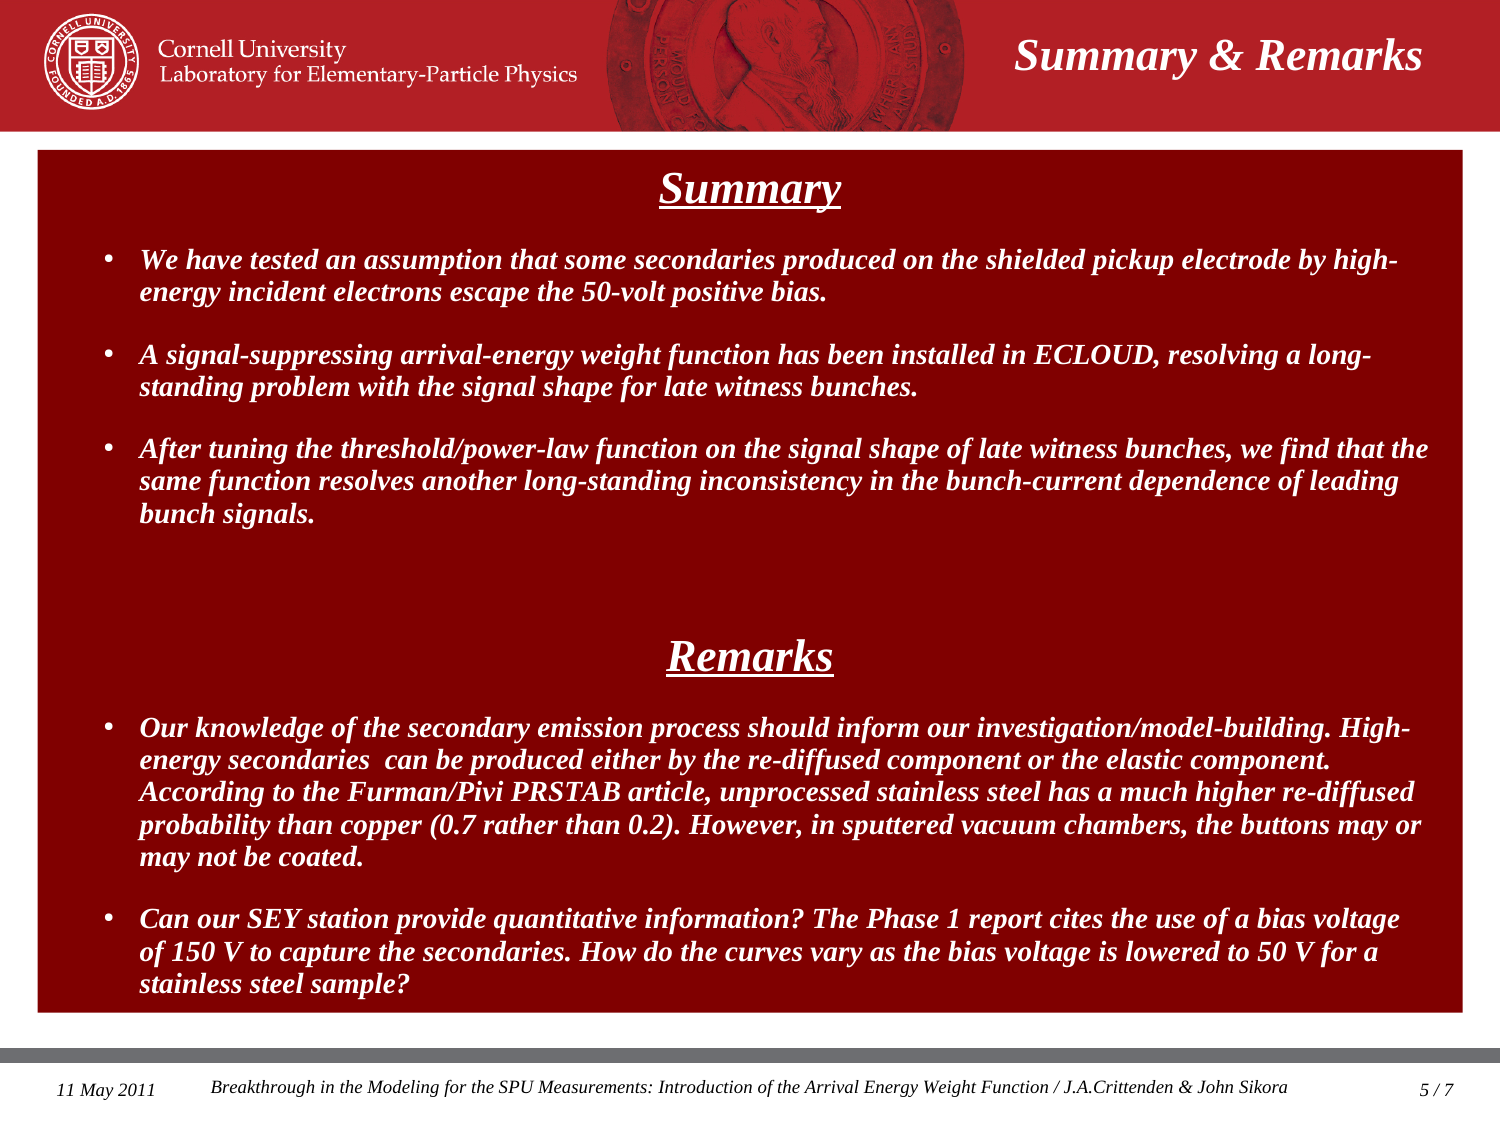

Summary & Remarks
Summary
We have tested an assumption that some secondaries produced on the shielded pickup electrode by high-energy incident electrons escape the 50-volt positive bias.
A signal-suppressing arrival-energy weight function has been installed in ECLOUD, resolving a long-standing problem with the signal shape for late witness bunches.
After tuning the threshold/power-law function on the signal shape of late witness bunches, we find that the same function resolves another long-standing inconsistency in the bunch-current dependence of leading bunch signals.
Remarks
Our knowledge of the secondary emission process should inform our investigation/model-building. High-energy secondaries can be produced either by the re-diffused component or the elastic component. According to the Furman/Pivi PRSTAB article, unprocessed stainless steel has a much higher re-diffused probability than copper (0.7 rather than 0.2). However, in sputtered vacuum chambers, the buttons may or may not be coated.
Can our SEY station provide quantitative information? The Phase 1 report cites the use of a bias voltage of 150 V to capture the secondaries. How do the curves vary as the bias voltage is lowered to 50 V for a stainless steel sample?